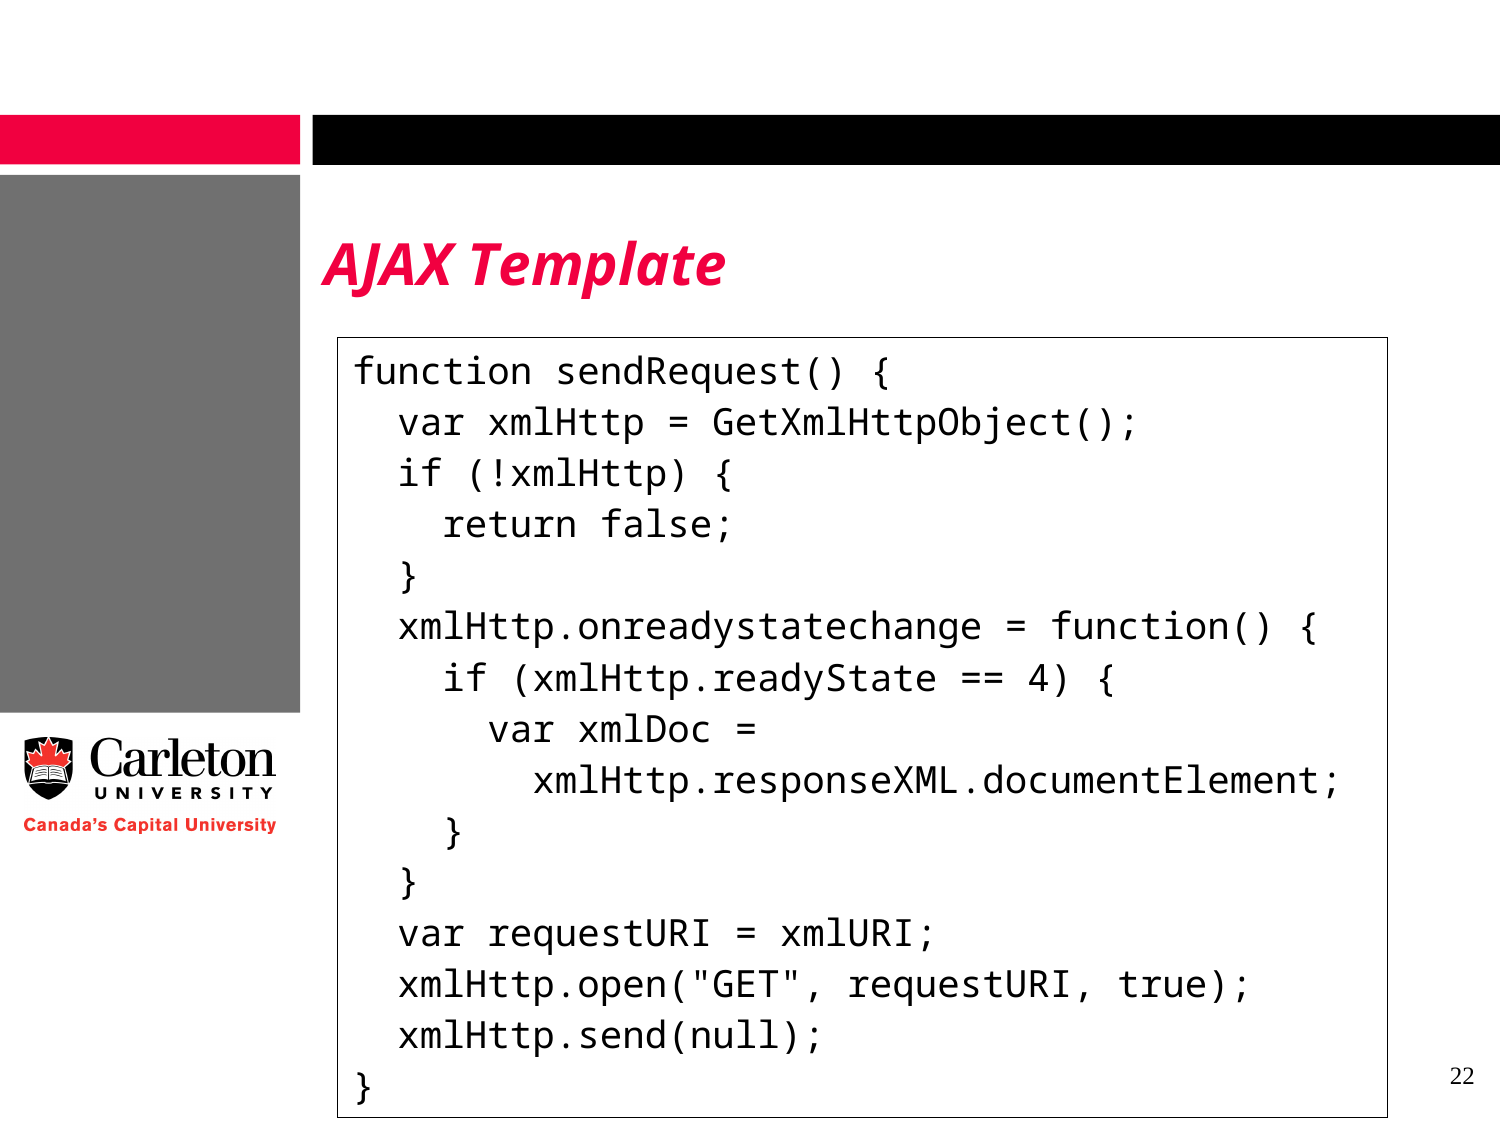

# AJAX Template
function sendRequest() {
 var xmlHttp = GetXmlHttpObject();
 if (!xmlHttp) {
 return false;
 }
 xmlHttp.onreadystatechange = function() {
 if (xmlHttp.readyState == 4) {
 var xmlDoc =
 xmlHttp.responseXML.documentElement;
 }
 }
 var requestURI = xmlURI;
 xmlHttp.open("GET", requestURI, true);
 xmlHttp.send(null);
}
22